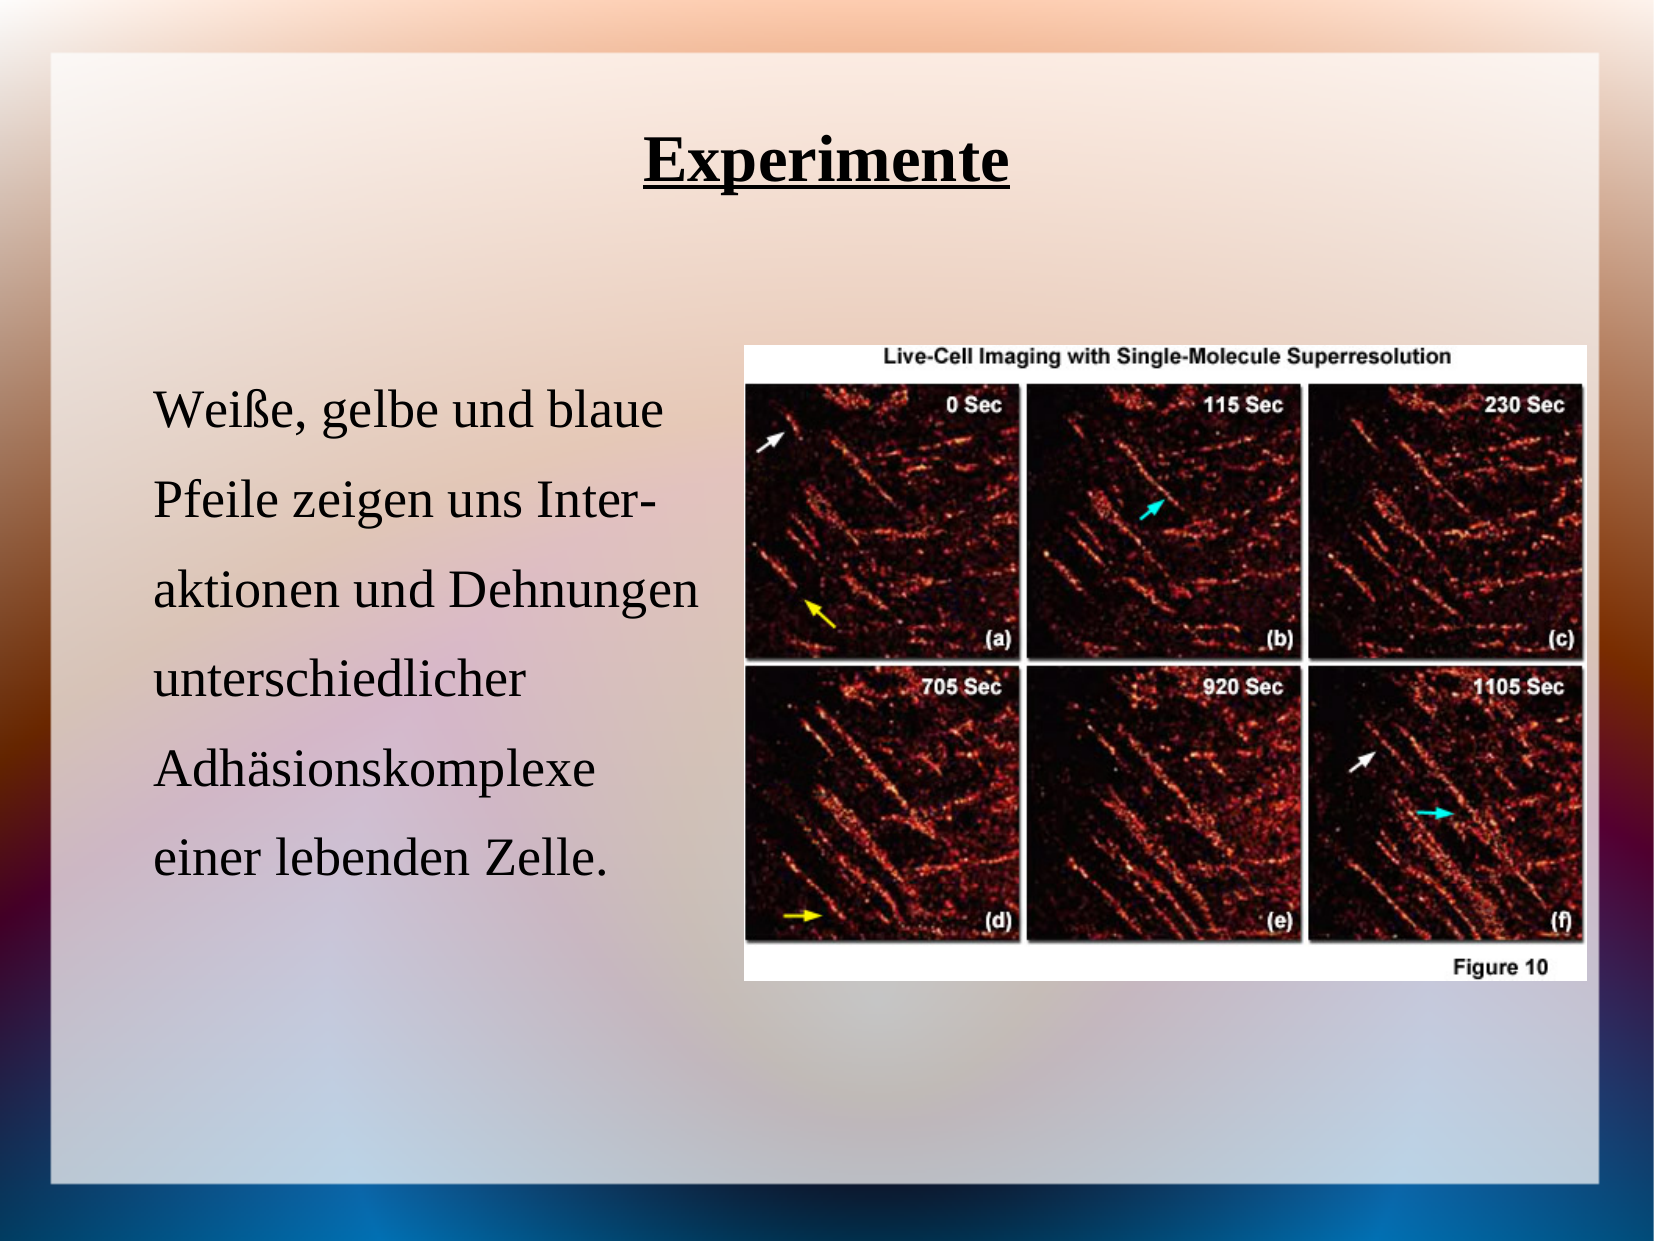

# Experimente
Weiße, gelbe und blaue
Pfeile zeigen uns Inter-
aktionen und Dehnungen
unterschiedlicher
Adhäsionskomplexe
einer lebenden Zelle.